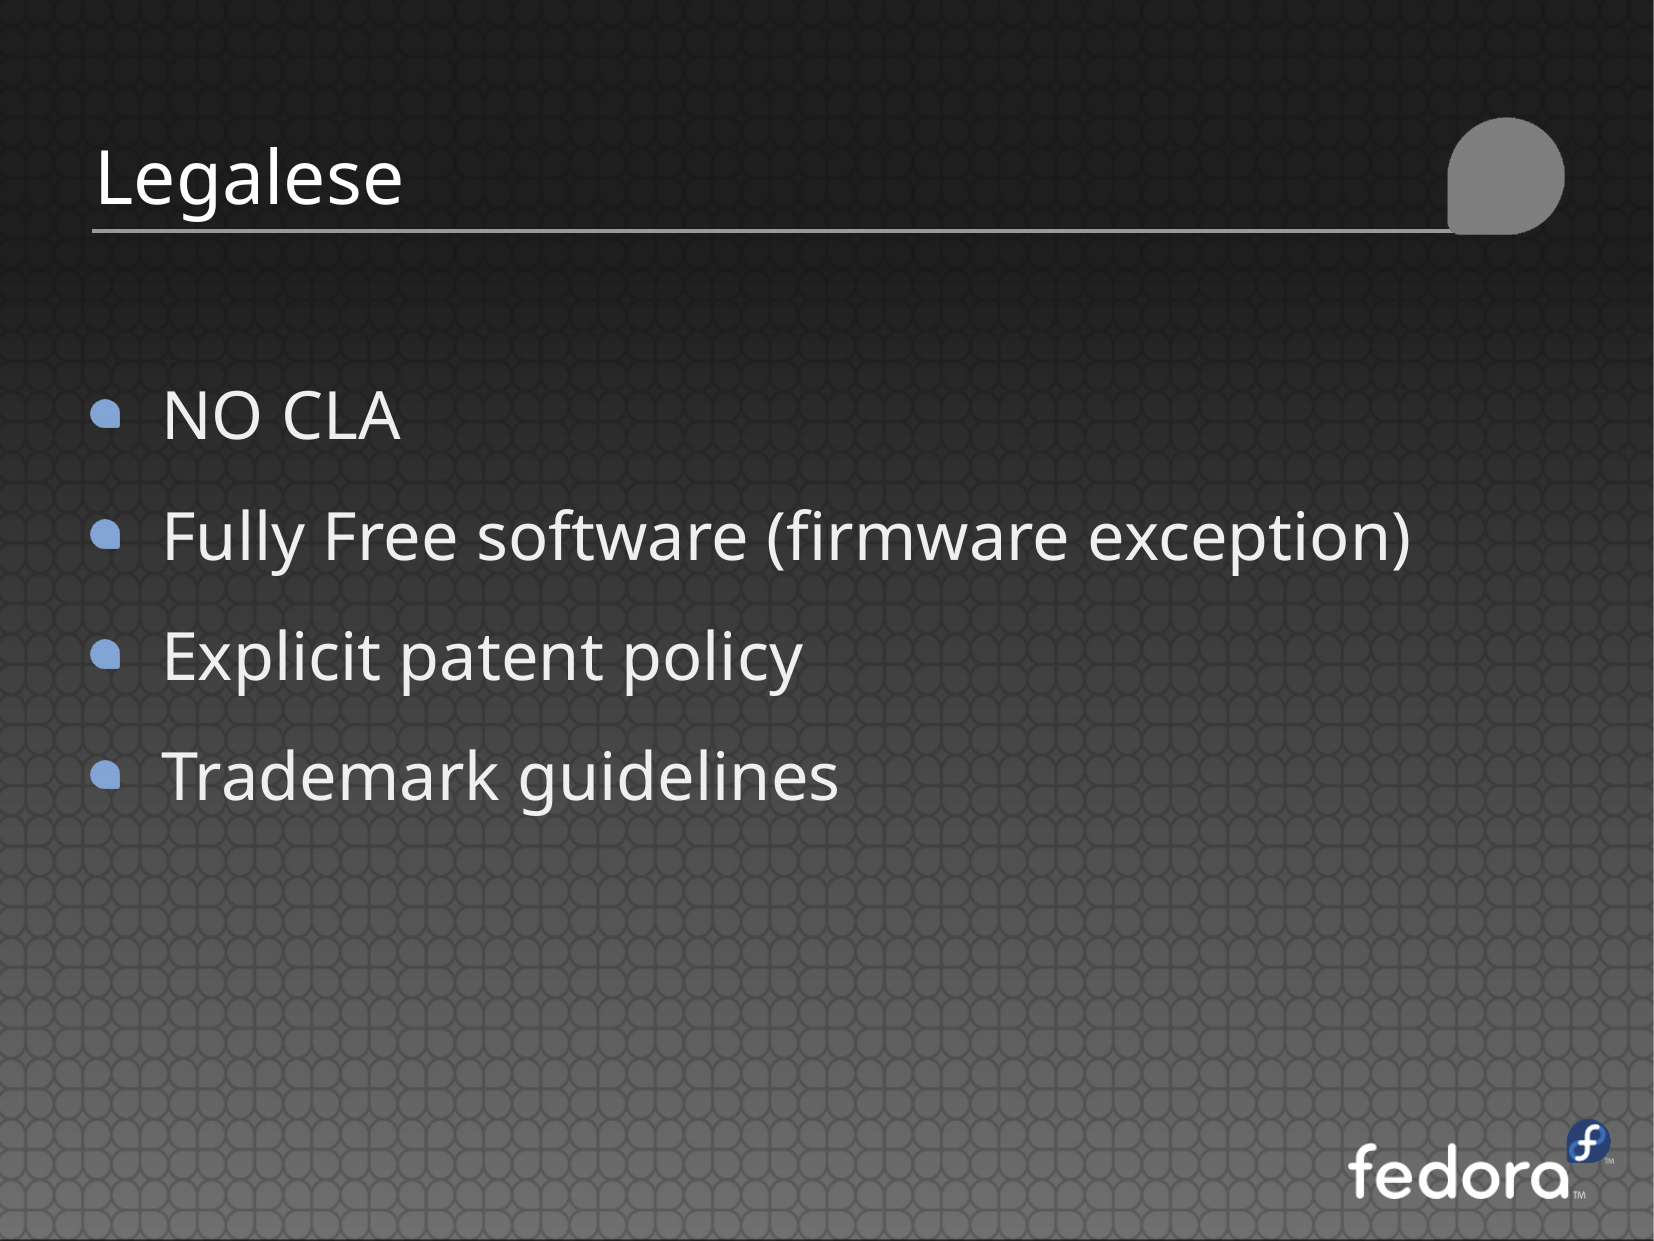

Legalese
# NO CLA
 Fully Free software (firmware exception)
 Explicit patent policy
 Trademark guidelines